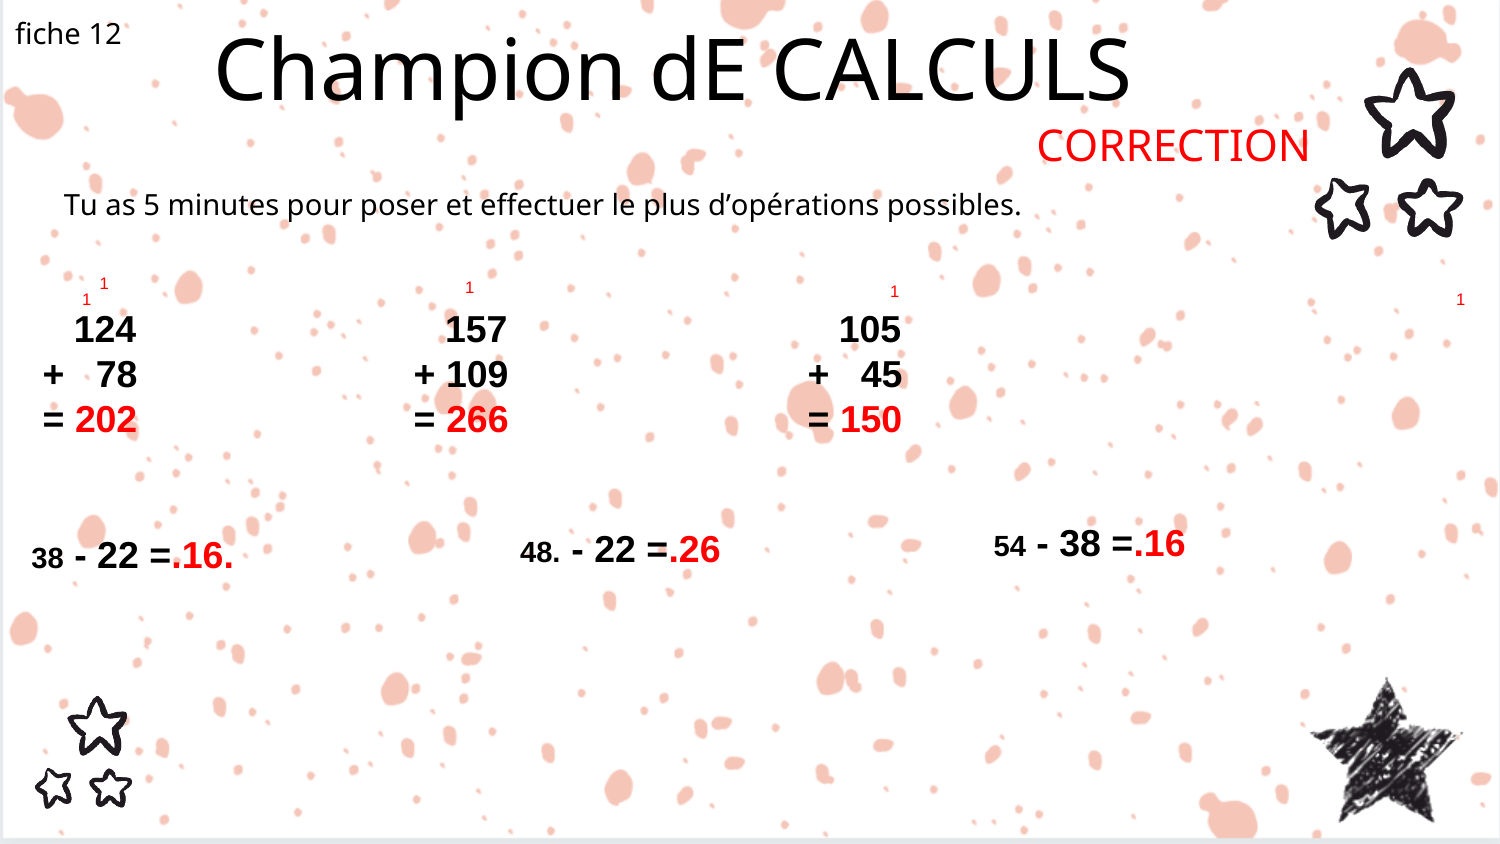

fiche 12
Champion dE CALCULS
CORRECTION
Tu as 5 minutes pour poser et effectuer le plus d’opérations possibles.
1
1
1
1
1
 124
+ 78
= 202
 157
+ 109
= 266
 105
+ 45
= 150
 54 - 38 =.16
 48. - 22 =.26
 38 - 22 =.16.